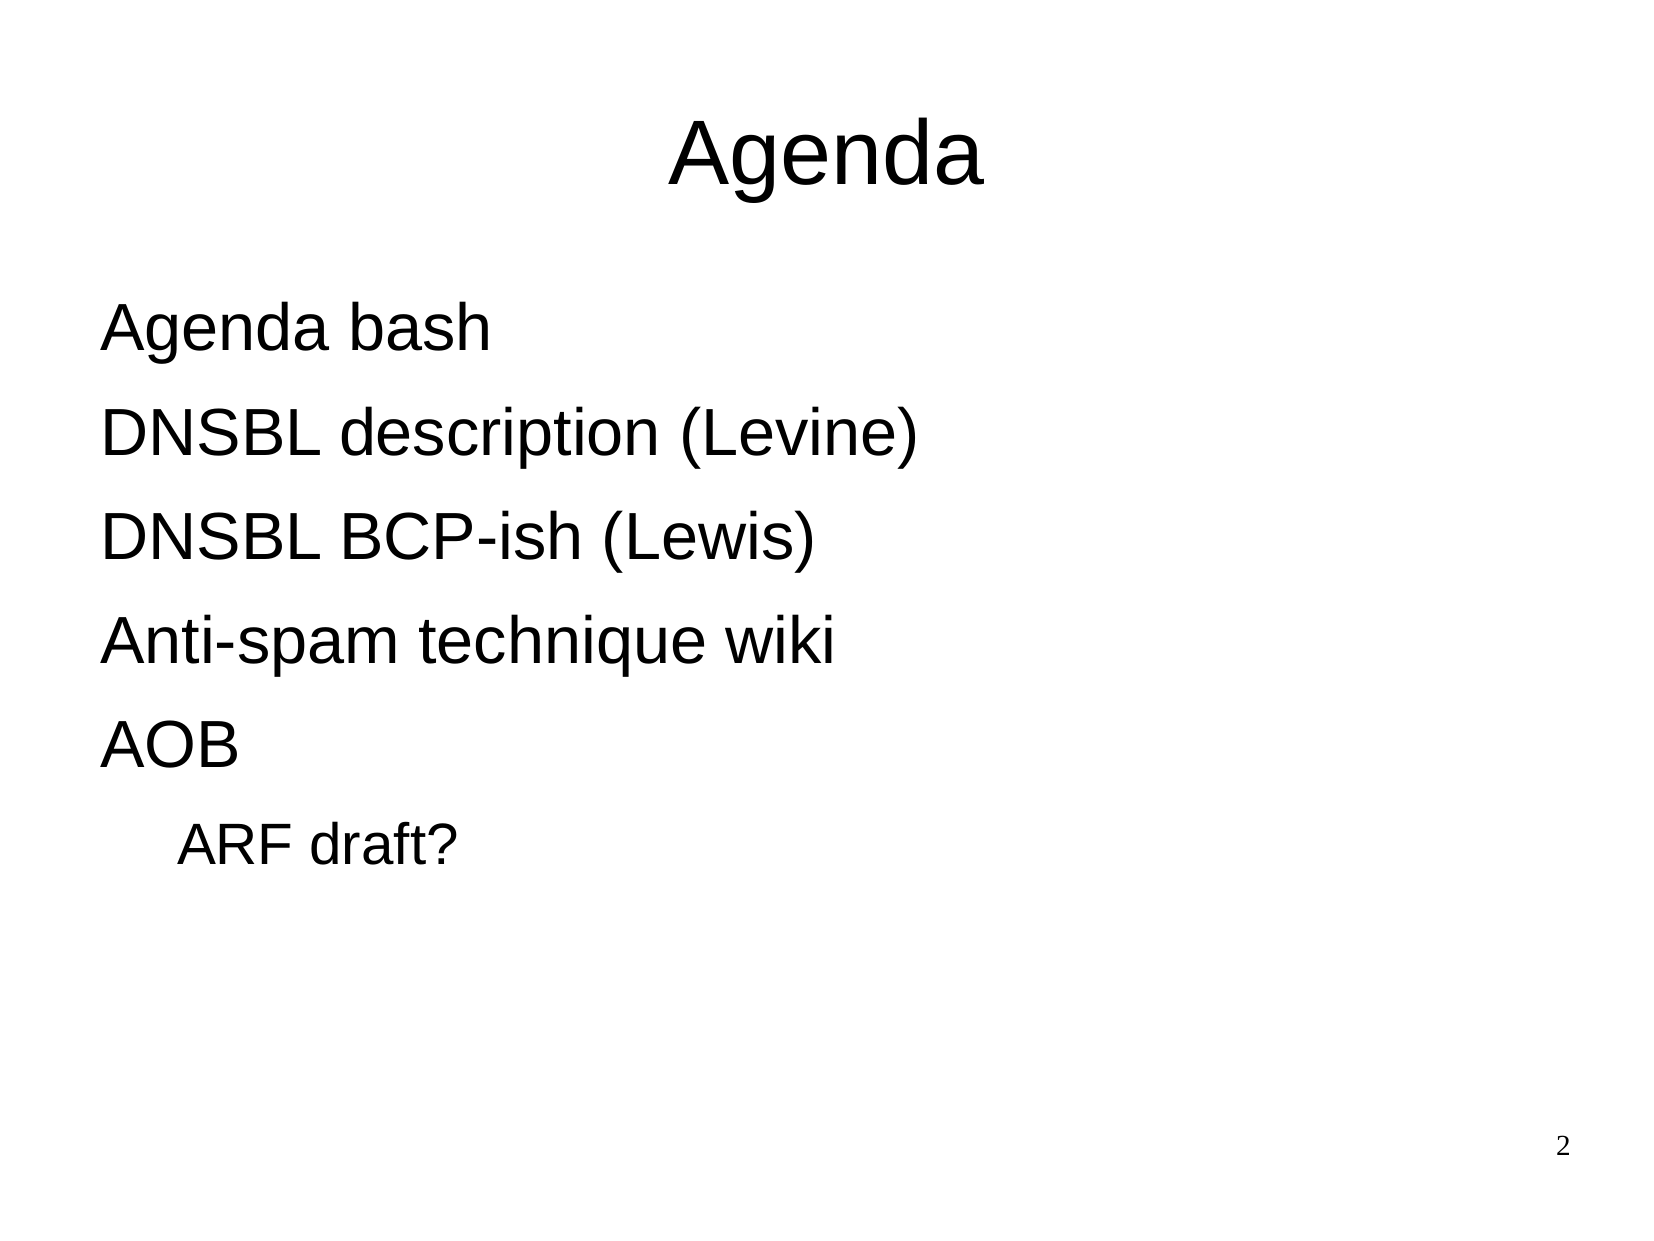

# Agenda
Agenda bash
DNSBL description (Levine)
DNSBL BCP-ish (Lewis)
Anti-spam technique wiki
AOB
ARF draft?
2